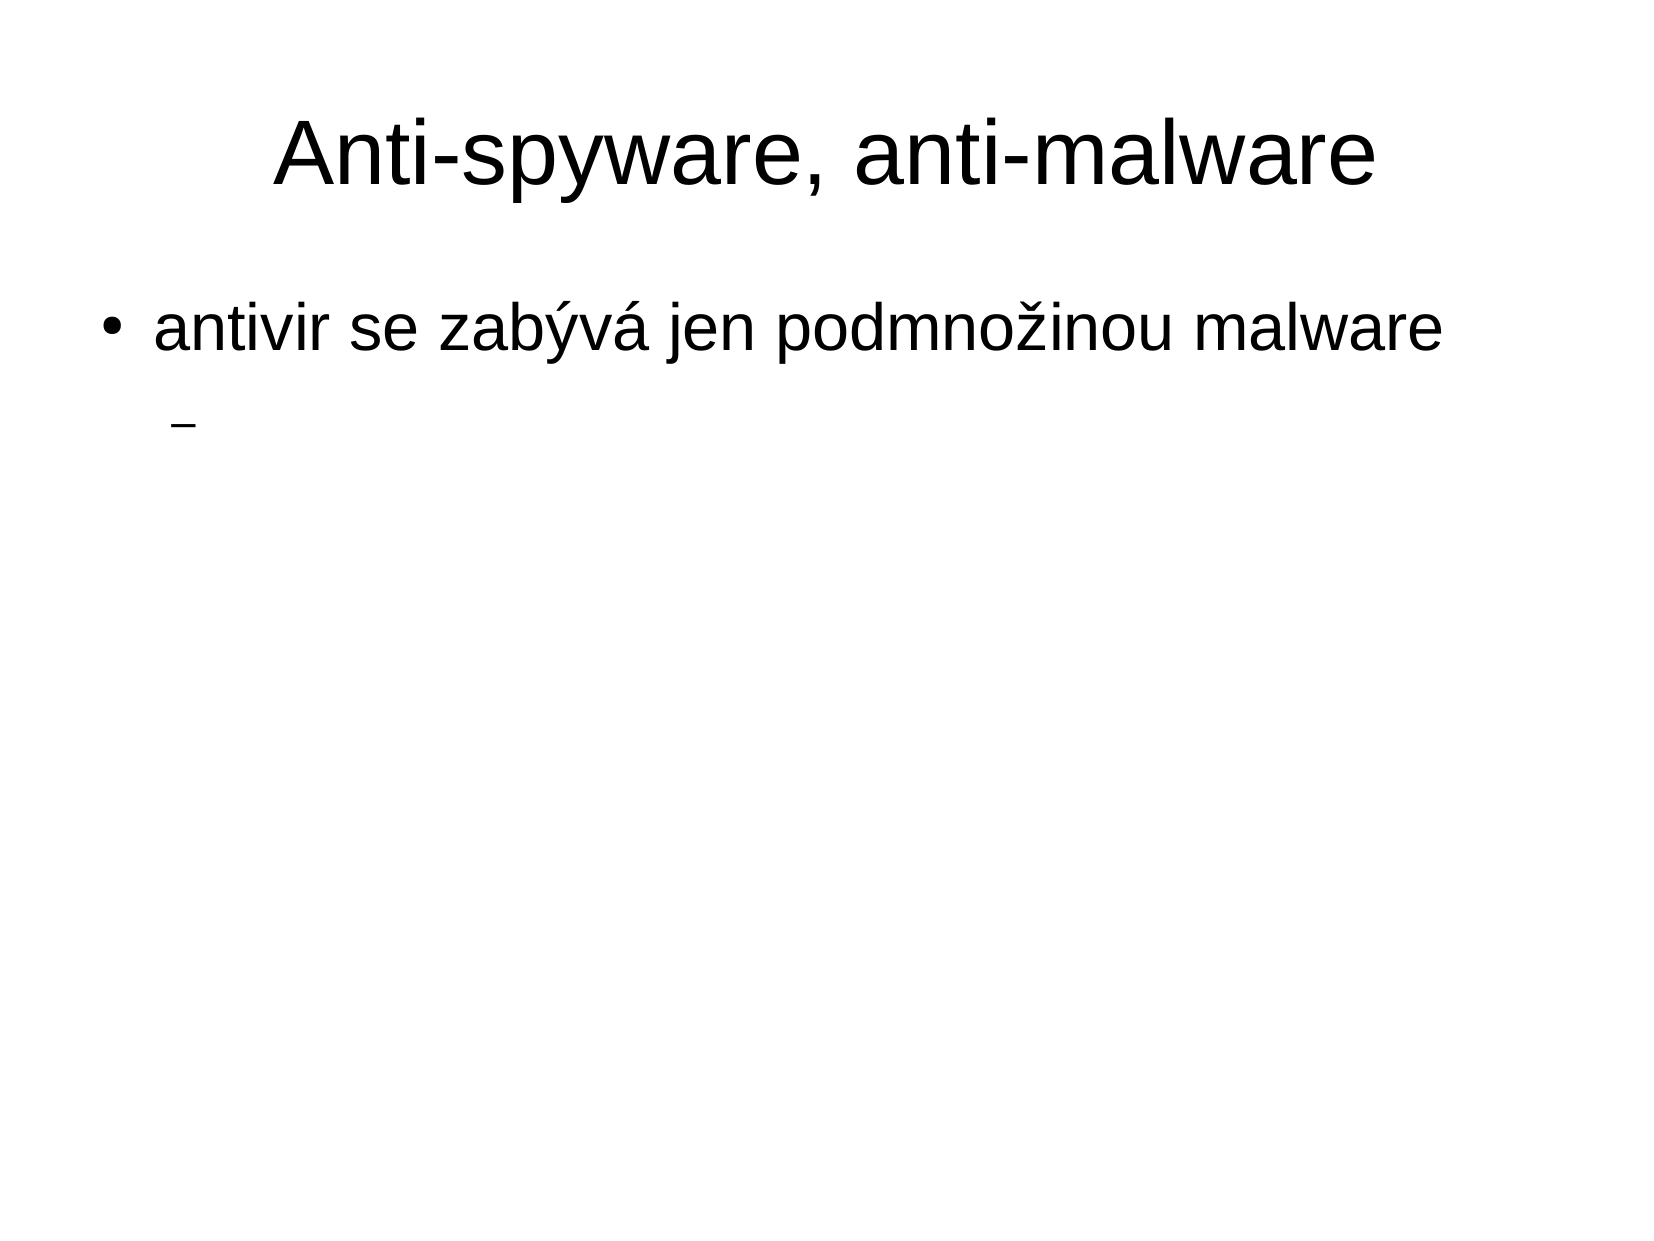

# Anti-spyware, anti-malware
antivir se zabývá jen podmnožinou malware